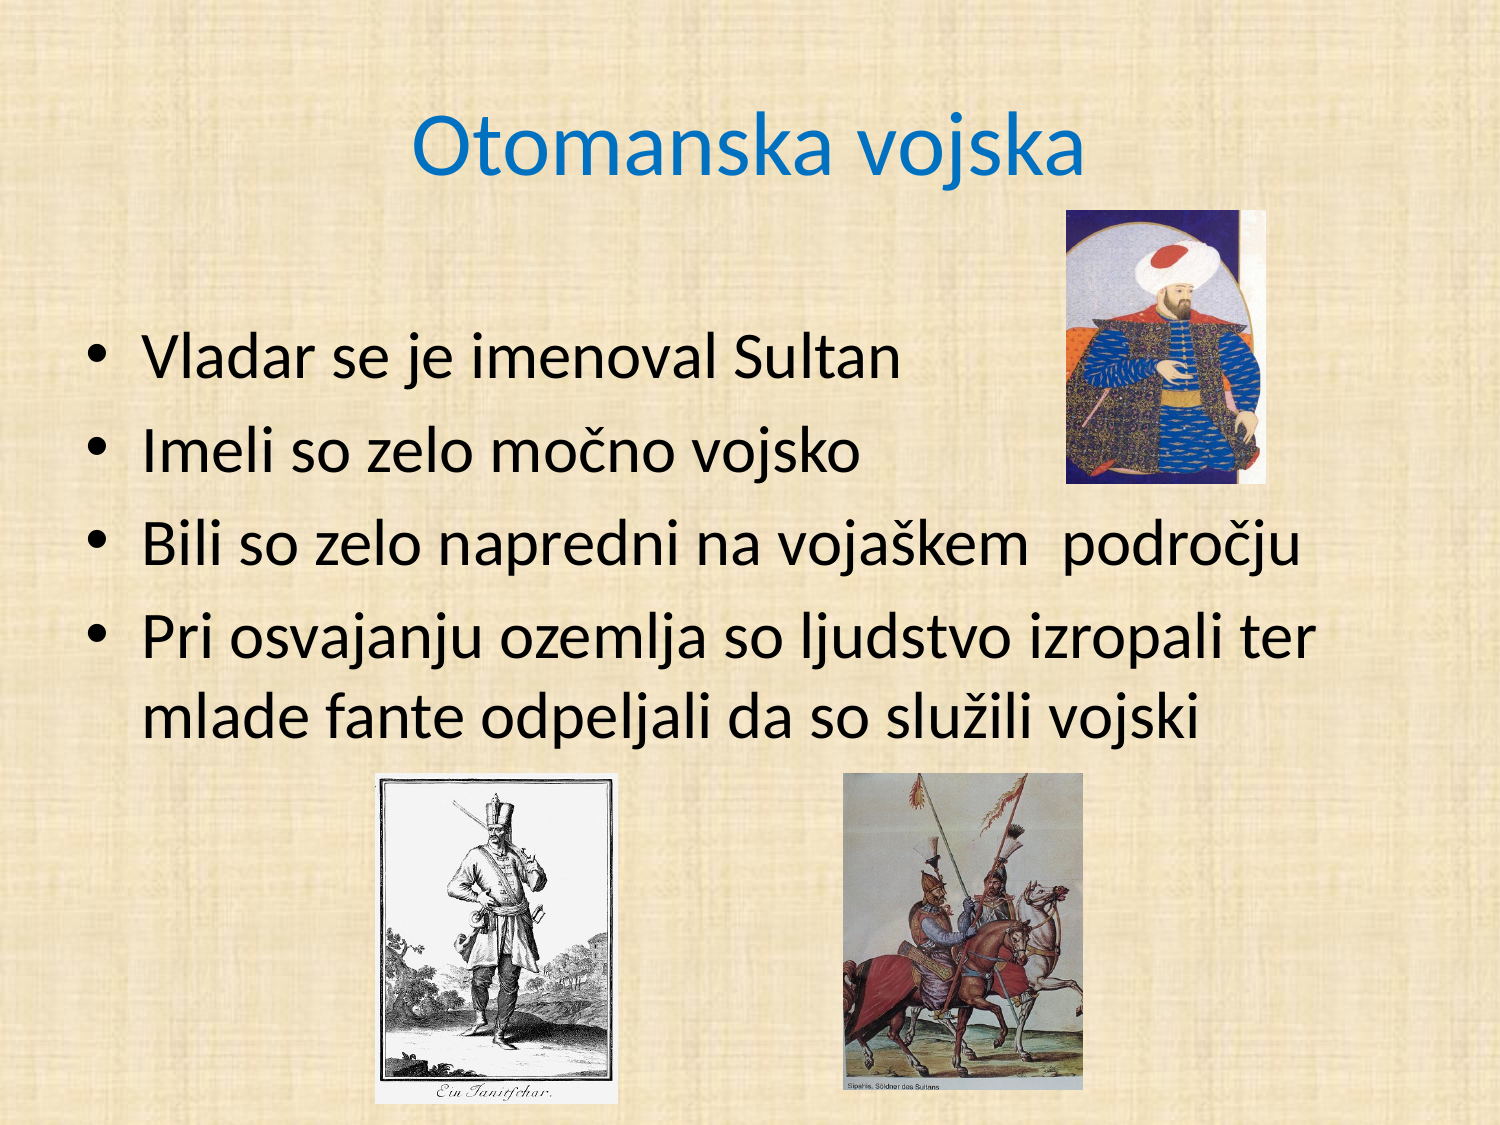

# Otomanska vojska
Vladar se je imenoval Sultan
Imeli so zelo močno vojsko
Bili so zelo napredni na vojaškem področju
Pri osvajanju ozemlja so ljudstvo izropali ter mlade fante odpeljali da so služili vojski